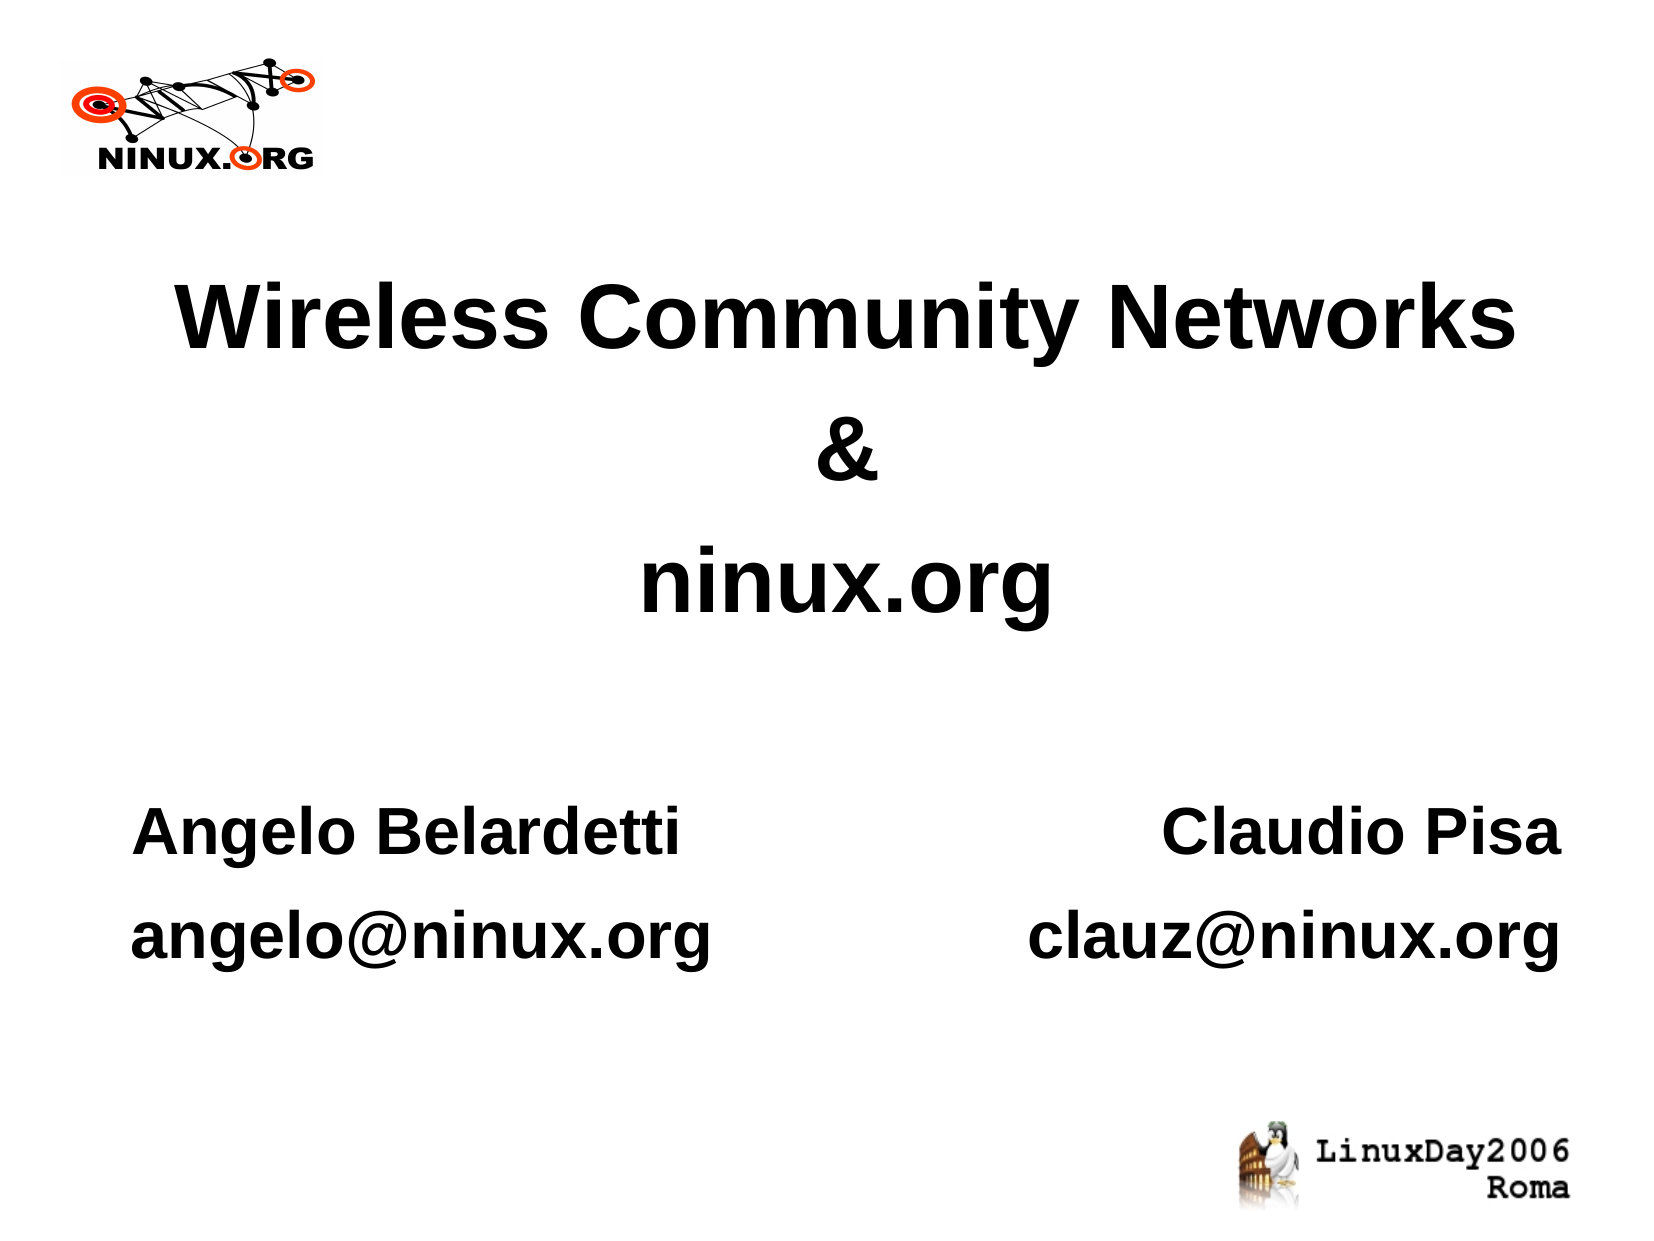

#
Wireless Community Networks
&
ninux.org
Angelo Belardetti Claudio Pisa
angelo@ninux.org clauz@ninux.org